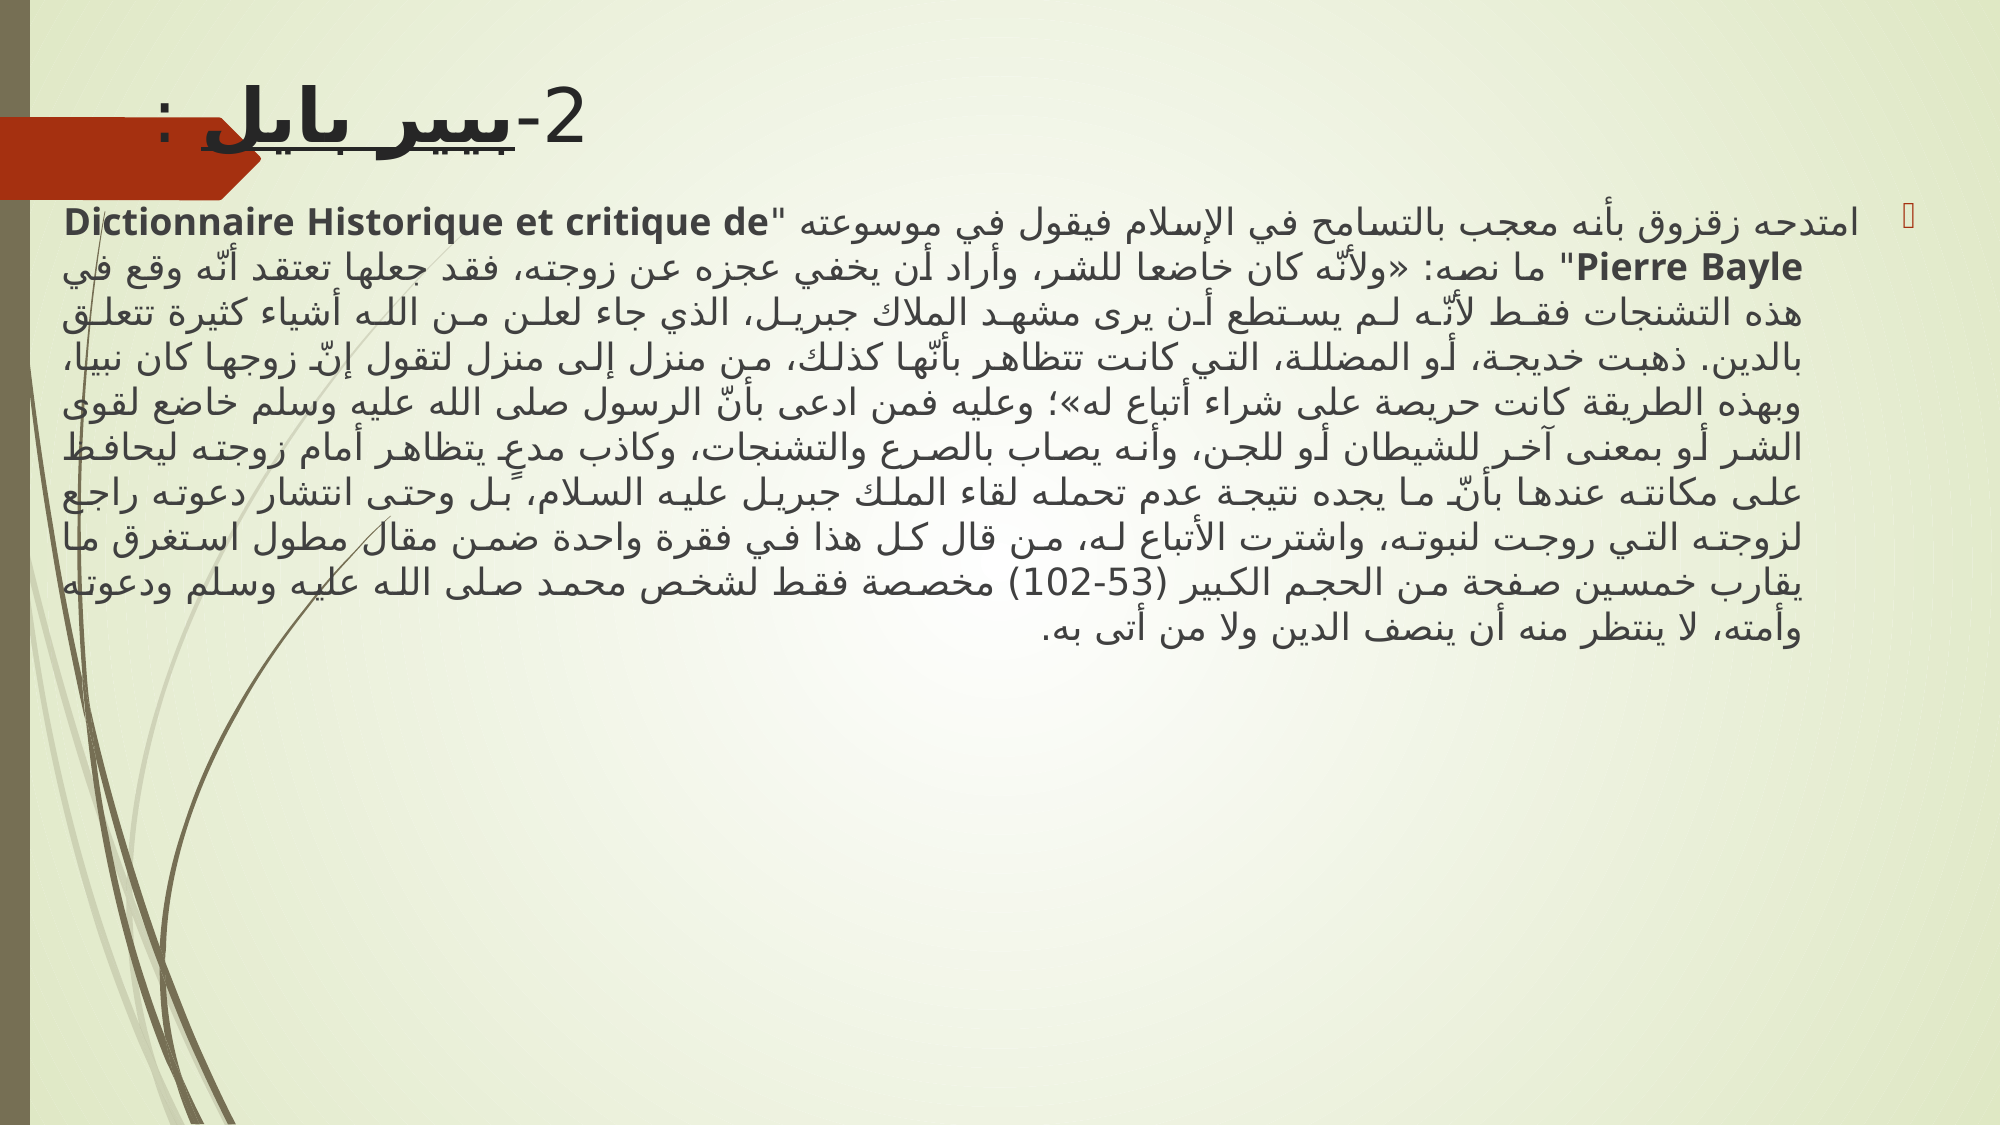

# 2-بيير بايل :
امتدحه زقزوق بأنه معجب بالتسامح في الإسلام فيقول في موسوعته "Dictionnaire Historique et critique de Pierre Bayle" ما نصه: «ولأنّه كان خاضعا للشر، وأراد أن يخفي عجزه عن زوجته، فقد جعلها تعتقد أنّه وقع في هذه التشنجات فقط لأنّه لم يستطع أن يرى مشهد الملاك جبريل، الذي جاء لعلن من الله أشياء كثيرة تتعلق بالدين. ذهبت خديجة، أو المضللة، التي كانت تتظاهر بأنّها كذلك، من منزل إلى منزل لتقول إنّ زوجها كان نبيا، وبهذه الطريقة كانت حريصة على شراء أتباع له»؛ وعليه فمن ادعى بأنّ الرسول صلى الله عليه وسلم خاضع لقوى الشر أو بمعنى آخر للشيطان أو للجن، وأنه يصاب بالصرع والتشنجات، وكاذب مدعٍ يتظاهر أمام زوجته ليحافظ على مكانته عندها بأنّ ما يجده نتيجة عدم تحمله لقاء الملك جبريل عليه السلام، بل وحتى انتشار دعوته راجع لزوجته التي روجت لنبوته، واشترت الأتباع له، من قال كل هذا في فقرة واحدة ضمن مقال مطول استغرق ما يقارب خمسين صفحة من الحجم الكبير (53-102) مخصصة فقط لشخص محمد صلى الله عليه وسلم ودعوته وأمته، لا ينتظر منه أن ينصف الدين ولا من أتى به.